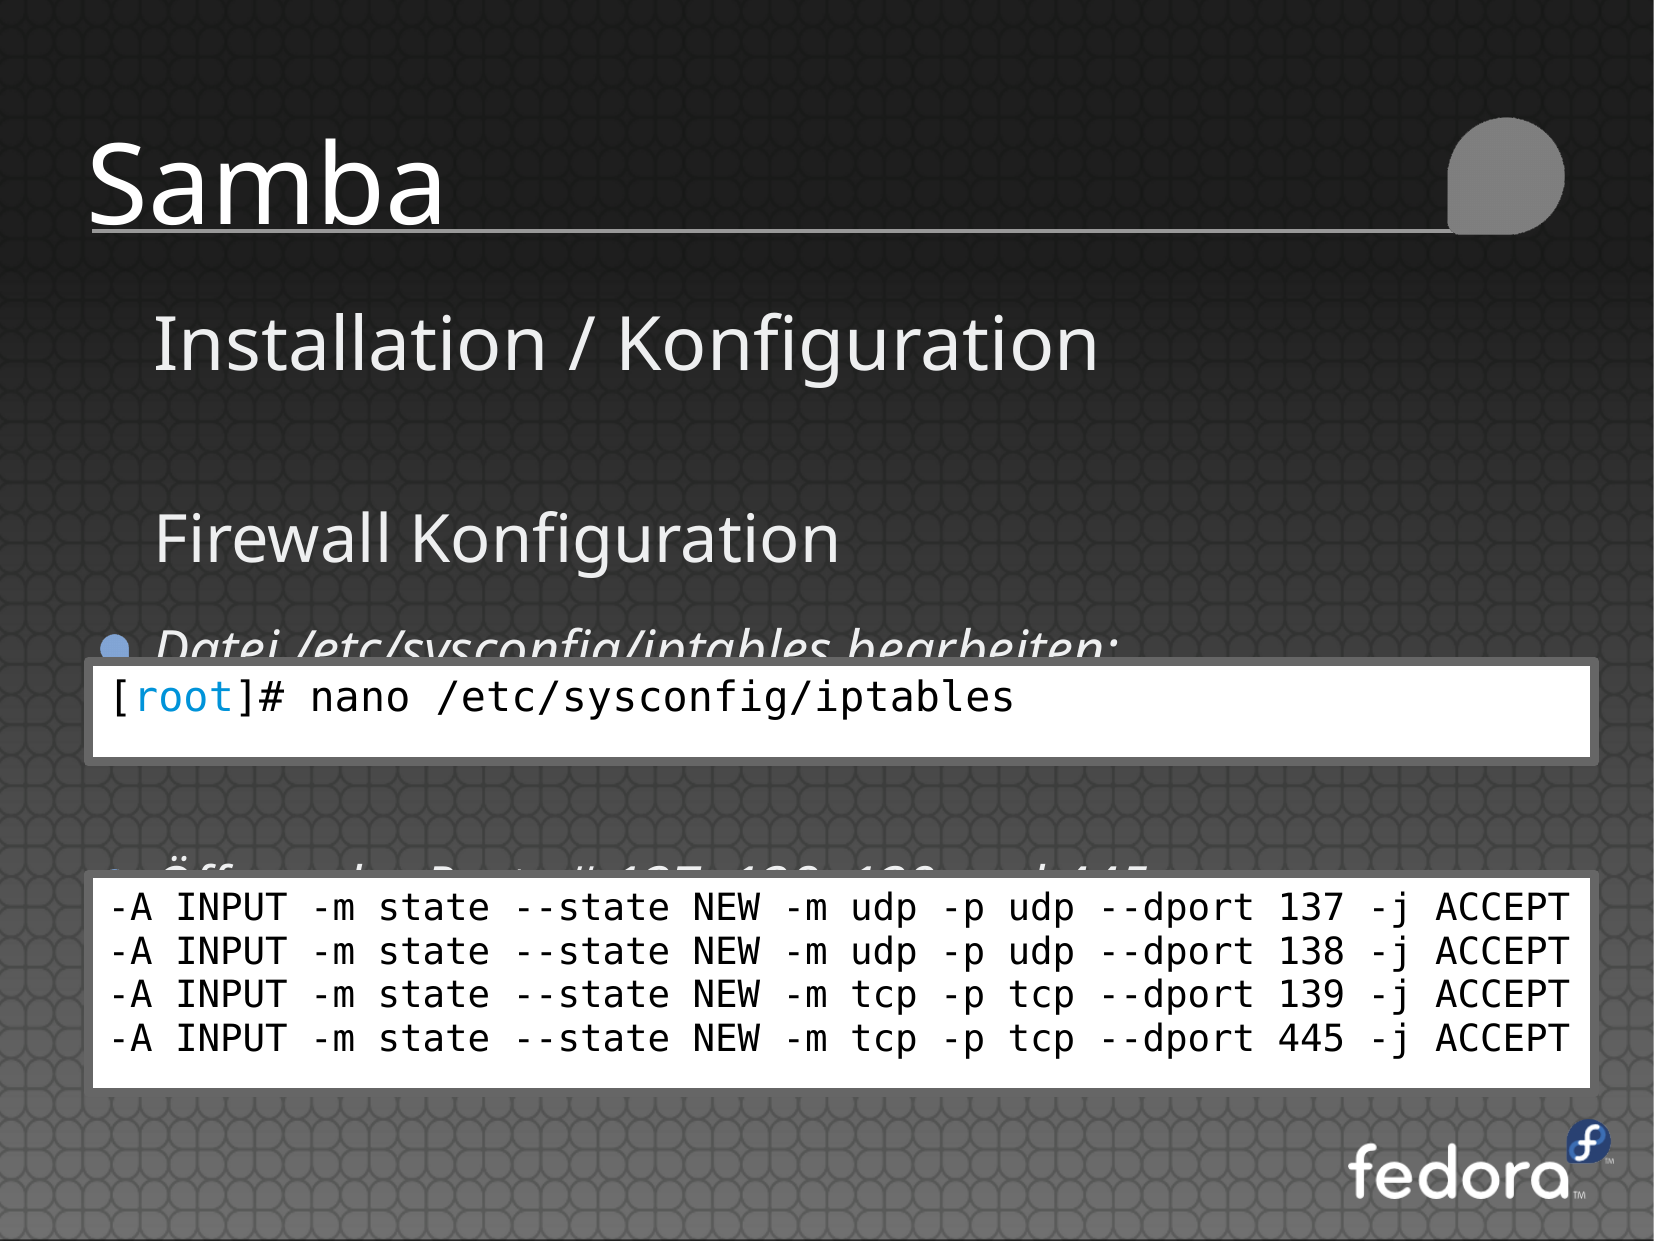

# Samba
Installation / Konfiguration
Firewall Konfiguration
Datei /etc/sysconfig/iptables bearbeiten:
Öffnen der Ports # 137, 138, 139 and 445:
[root]# nano /etc/sysconfig/iptables
-A INPUT -m state --state NEW -m udp -p udp --dport 137 -j ACCEPT
-A INPUT -m state --state NEW -m udp -p udp --dport 138 -j ACCEPT
-A INPUT -m state --state NEW -m tcp -p tcp --dport 139 -j ACCEPT
-A INPUT -m state --state NEW -m tcp -p tcp --dport 445 -j ACCEPT